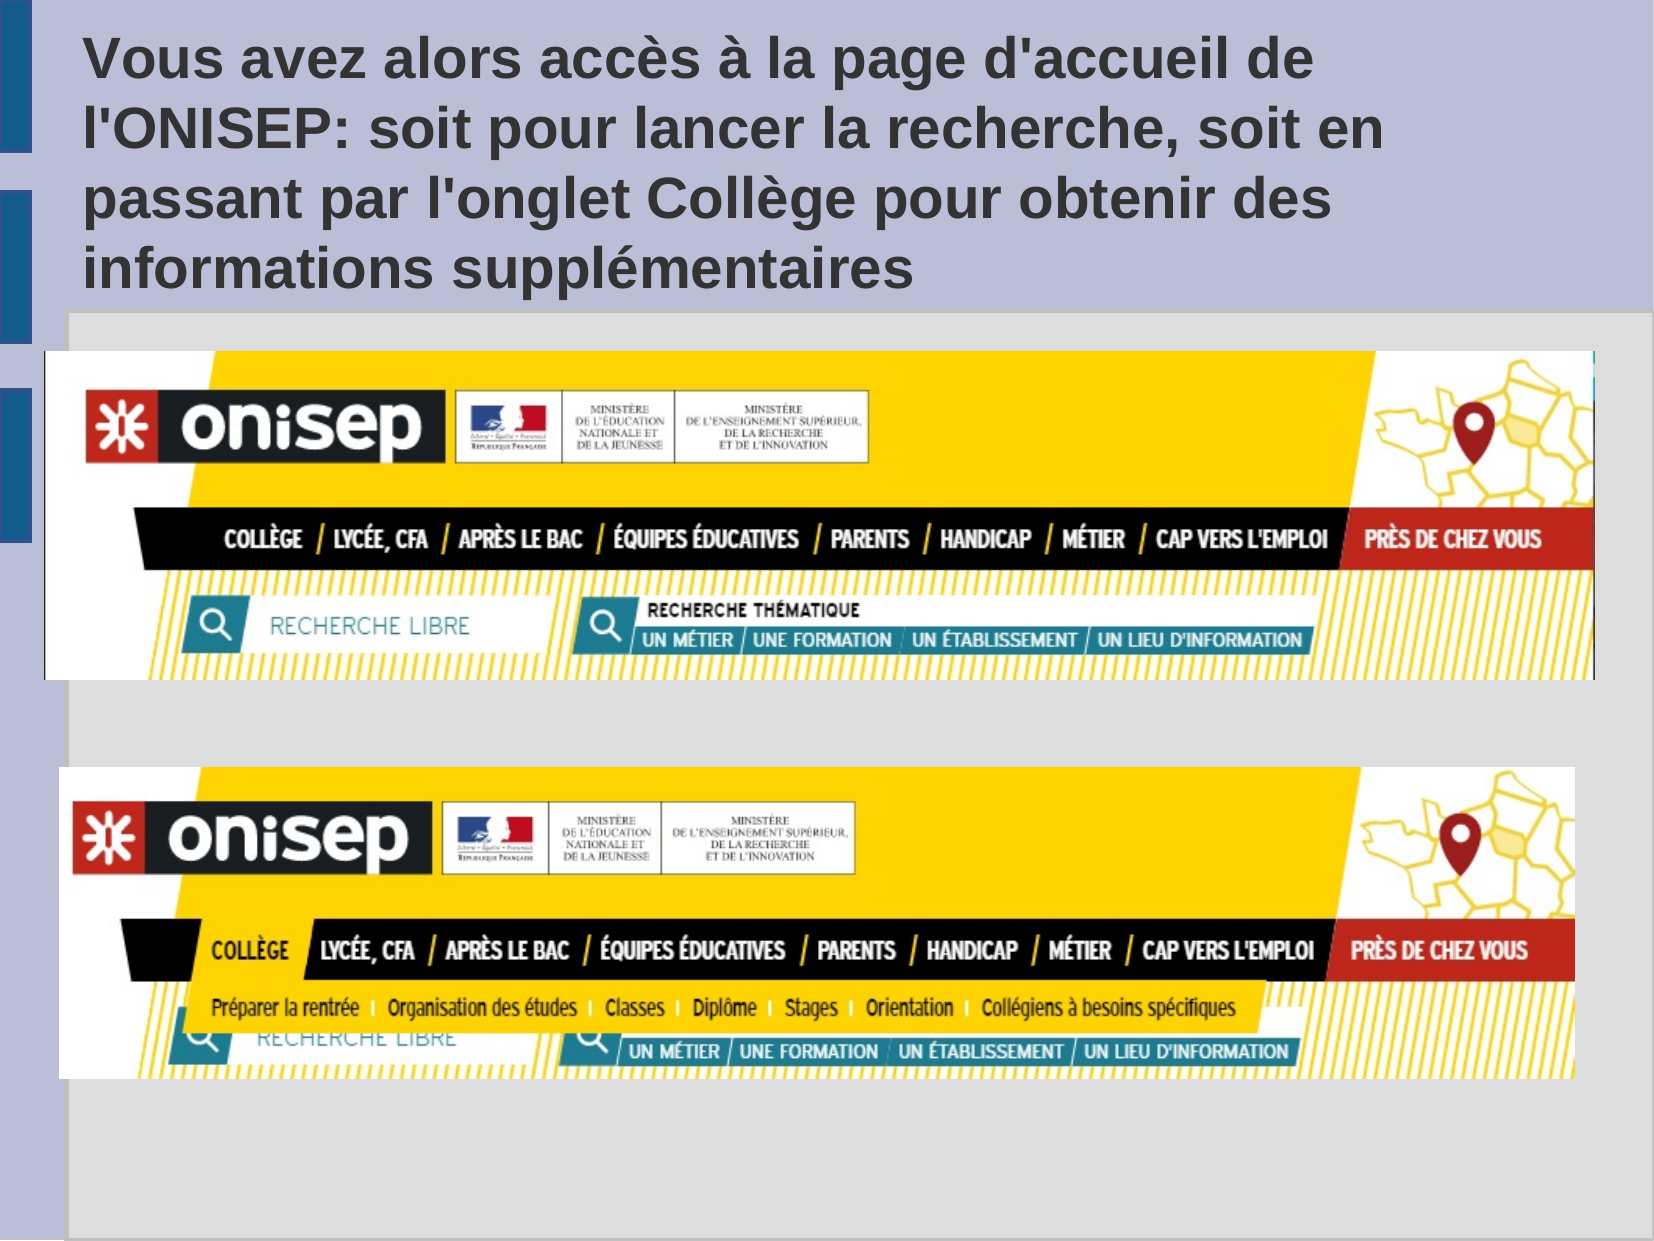

# Vous avez alors accès à la page d'accueil de l'ONISEP: soit pour lancer la recherche, soit en passant par l'onglet Collège pour obtenir des informations supplémentaires